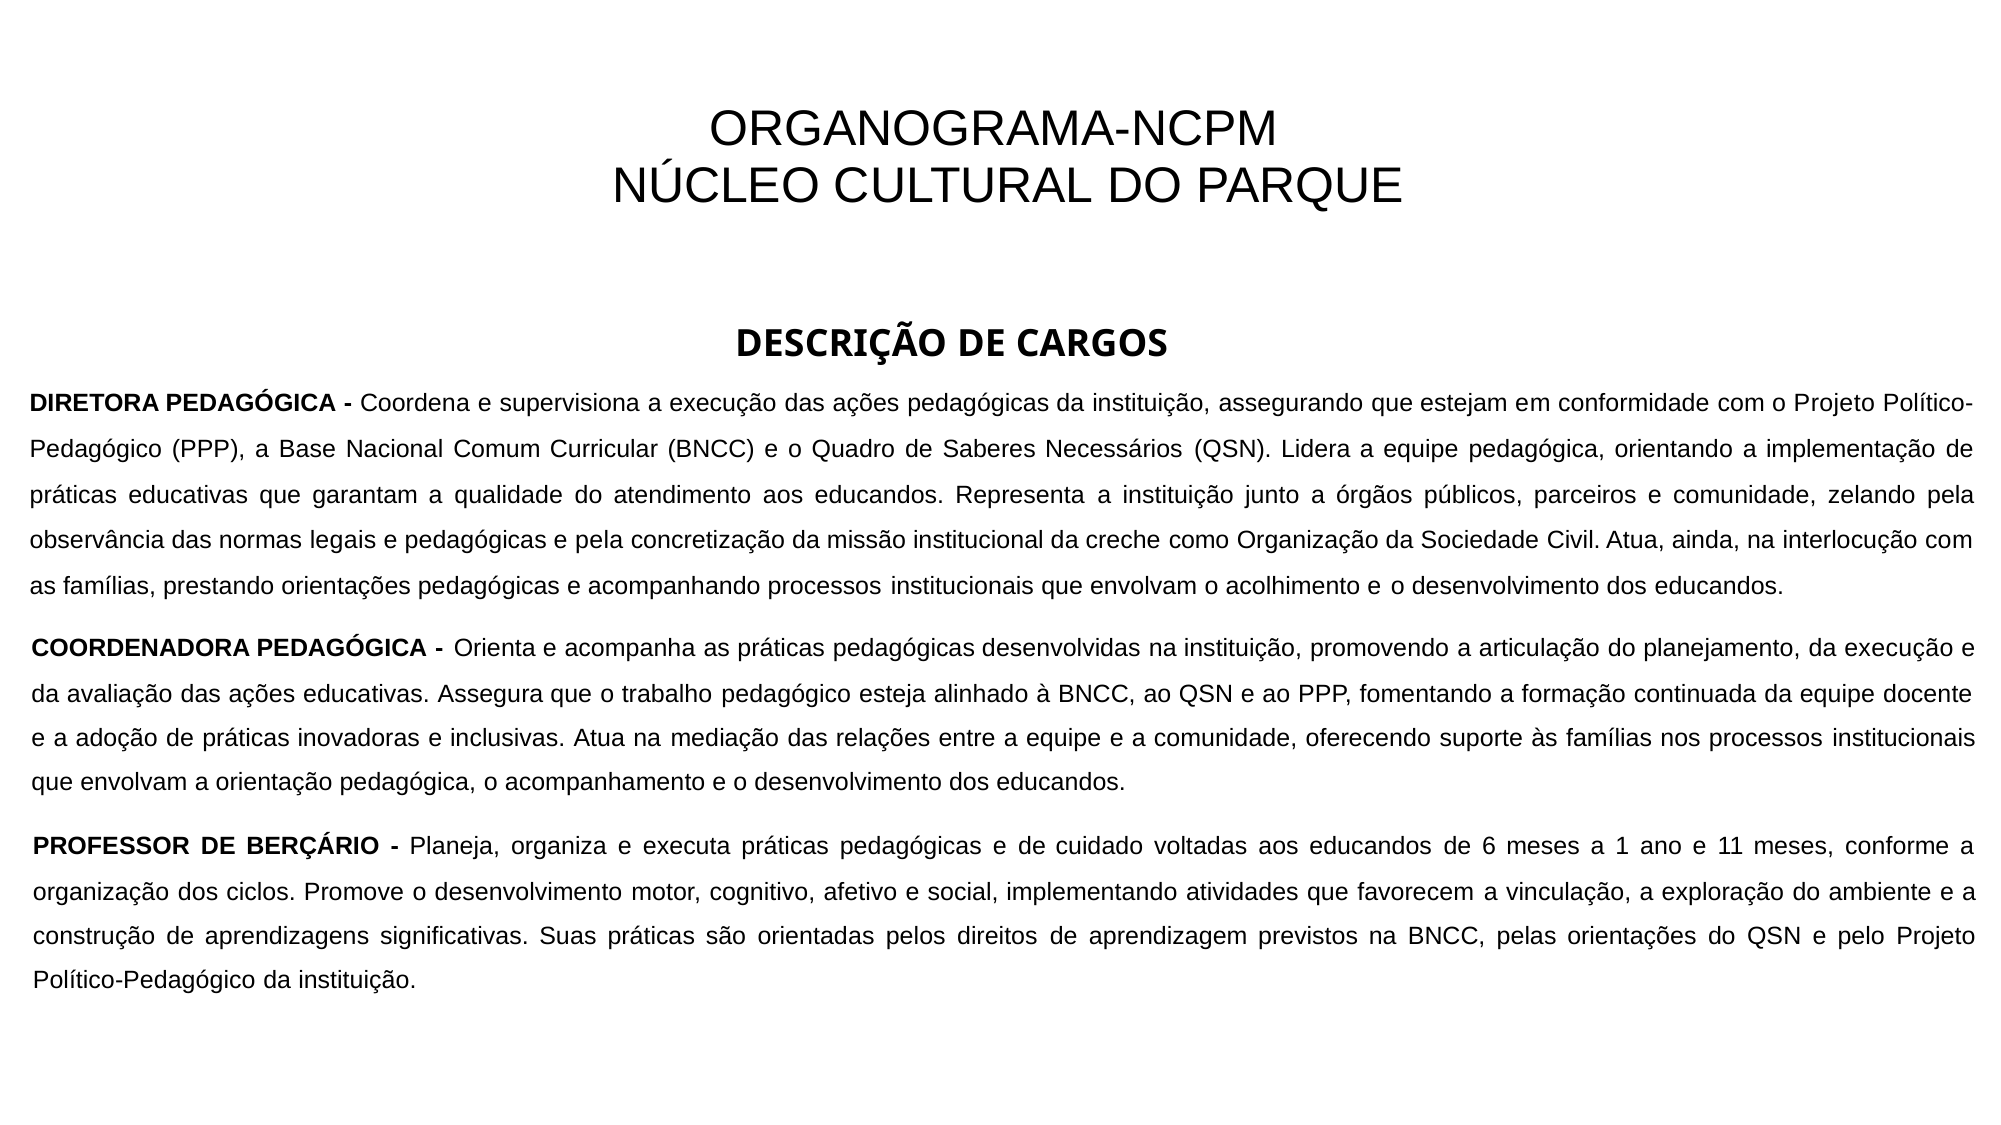

ORGANOGRAMA-NCPM
NÚCLEO CULTURAL DO PARQUE
DESCRIÇÃO DE CARGOS
DIRETORA PEDAGÓGICA - Coordena e supervisiona a execução das ações pedagógicas da instituição, assegurando que estejam em conformidade com o Projeto Político-
Pedagógico (PPP), a Base Nacional Comum Curricular (BNCC) e o Quadro de Saberes Necessários (QSN). Lidera a equipe pedagógica, orientando a implementação de
práticas educativas que garantam a qualidade do atendimento aos educandos. Representa a instituição junto a órgãos públicos, parceiros e comunidade, zelando pela
observância das normas legais e pedagógicas e pela concretização da missão institucional da creche como Organização da Sociedade Civil. Atua, ainda, na interlocução com
as famílias, prestando orientações pedagógicas e acompanhando processos institucionais que envolvam o acolhimento e o desenvolvimento dos educandos.
COORDENADORA PEDAGÓGICA - Orienta e acompanha as práticas pedagógicas desenvolvidas na instituição, promovendo a articulação do planejamento, da execução e
da avaliação das ações educativas. Assegura que o trabalho pedagógico esteja alinhado à BNCC, ao QSN e ao PPP, fomentando a formação continuada da equipe docente
e a adoção de práticas inovadoras e inclusivas. Atua na mediação das relações entre a equipe e a comunidade, oferecendo suporte às famílias nos processos institucionais
que envolvam a orientação pedagógica, o acompanhamento e o desenvolvimento dos educandos.
PROFESSOR DE BERÇÁRIO - Planeja, organiza e executa práticas pedagógicas e de cuidado voltadas aos educandos de 6 meses a 1 ano e 11 meses, conforme a
organização dos ciclos. Promove o desenvolvimento motor, cognitivo, afetivo e social, implementando atividades que favorecem a vinculação, a exploração do ambiente e a
construção de aprendizagens significativas. Suas práticas são orientadas pelos direitos de aprendizagem previstos na BNCC, pelas orientações do QSN e pelo Projeto
Político-Pedagógico da instituição.